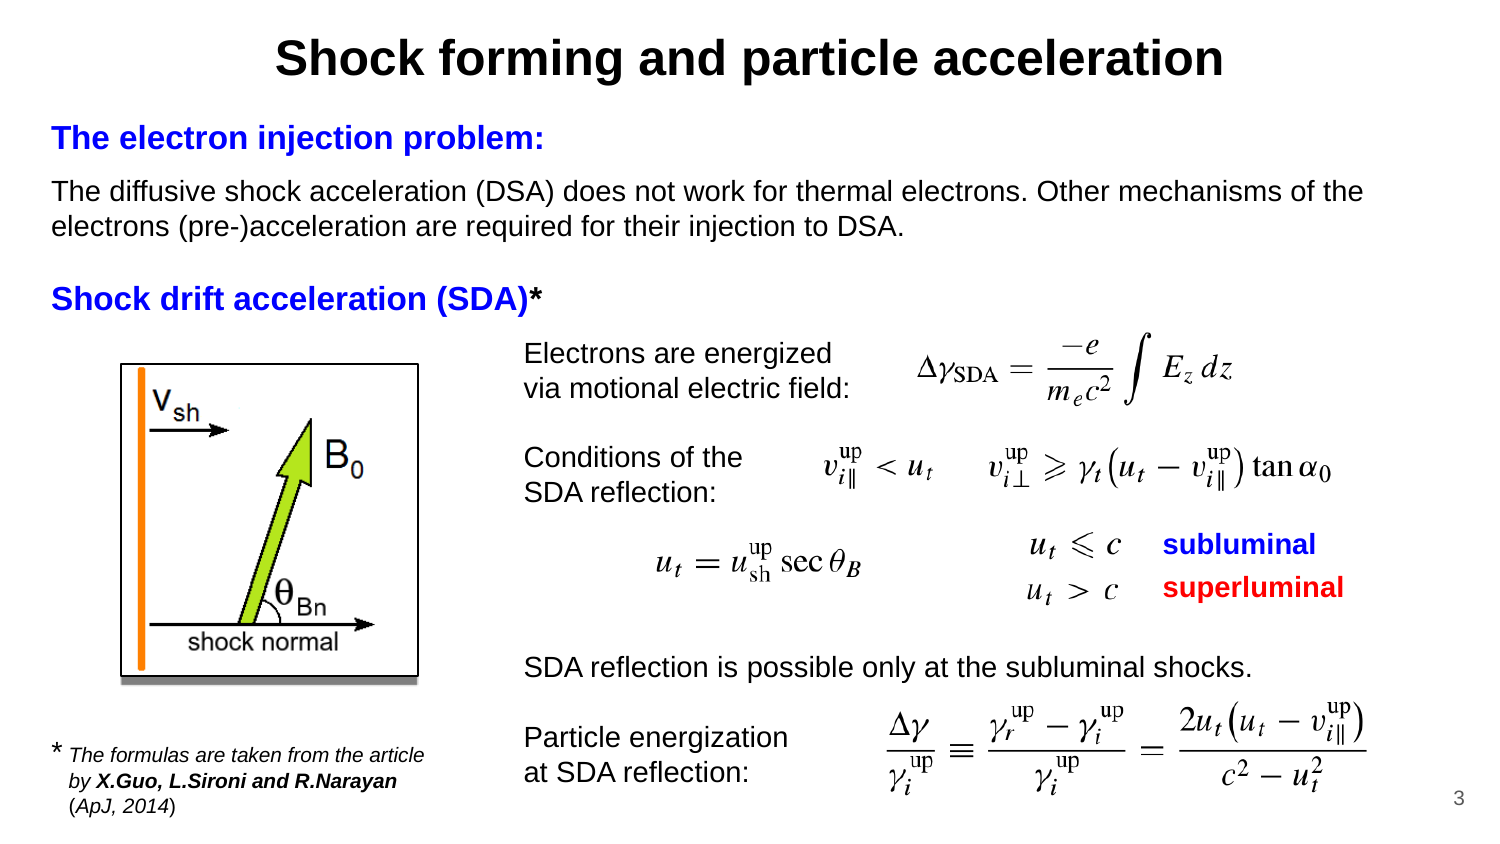

# Shock forming and particle acceleration
The electron injection problem:
The diffusive shock acceleration (DSA) does not work for thermal electrons. Other mechanisms of the electrons (pre-)acceleration are required for their injection to DSA.
Shock drift acceleration (SDA)*
Electrons are energized
via motional electric field:
Conditions of the
SDA reflection:
SDA reflection is possible only at the subluminal shocks.
Particle energization
at SDA reflection:
subluminal
superluminal
* The formulas are taken from the article
 by X.Guo, L.Sironi and R.Narayan
 (ApJ, 2014)